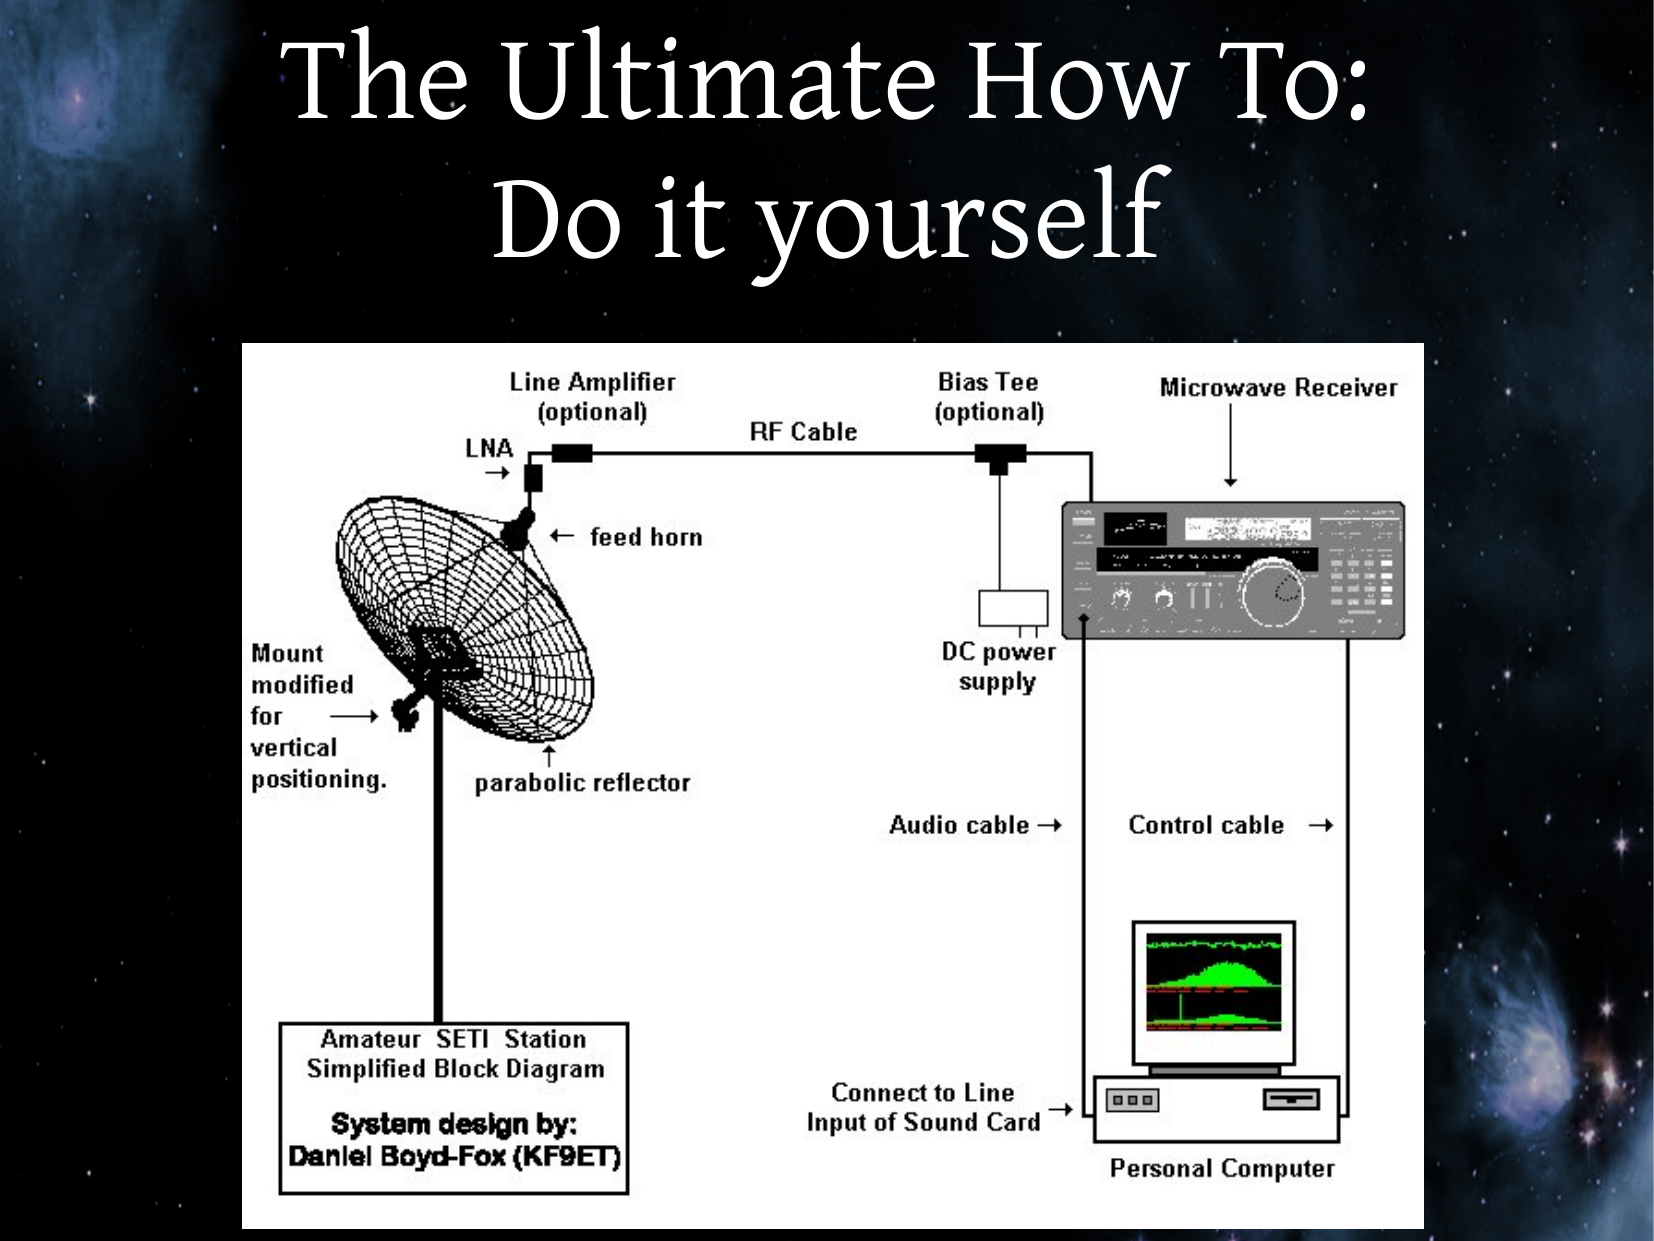

# The Ultimate How To: Do it yourself
SETI Net